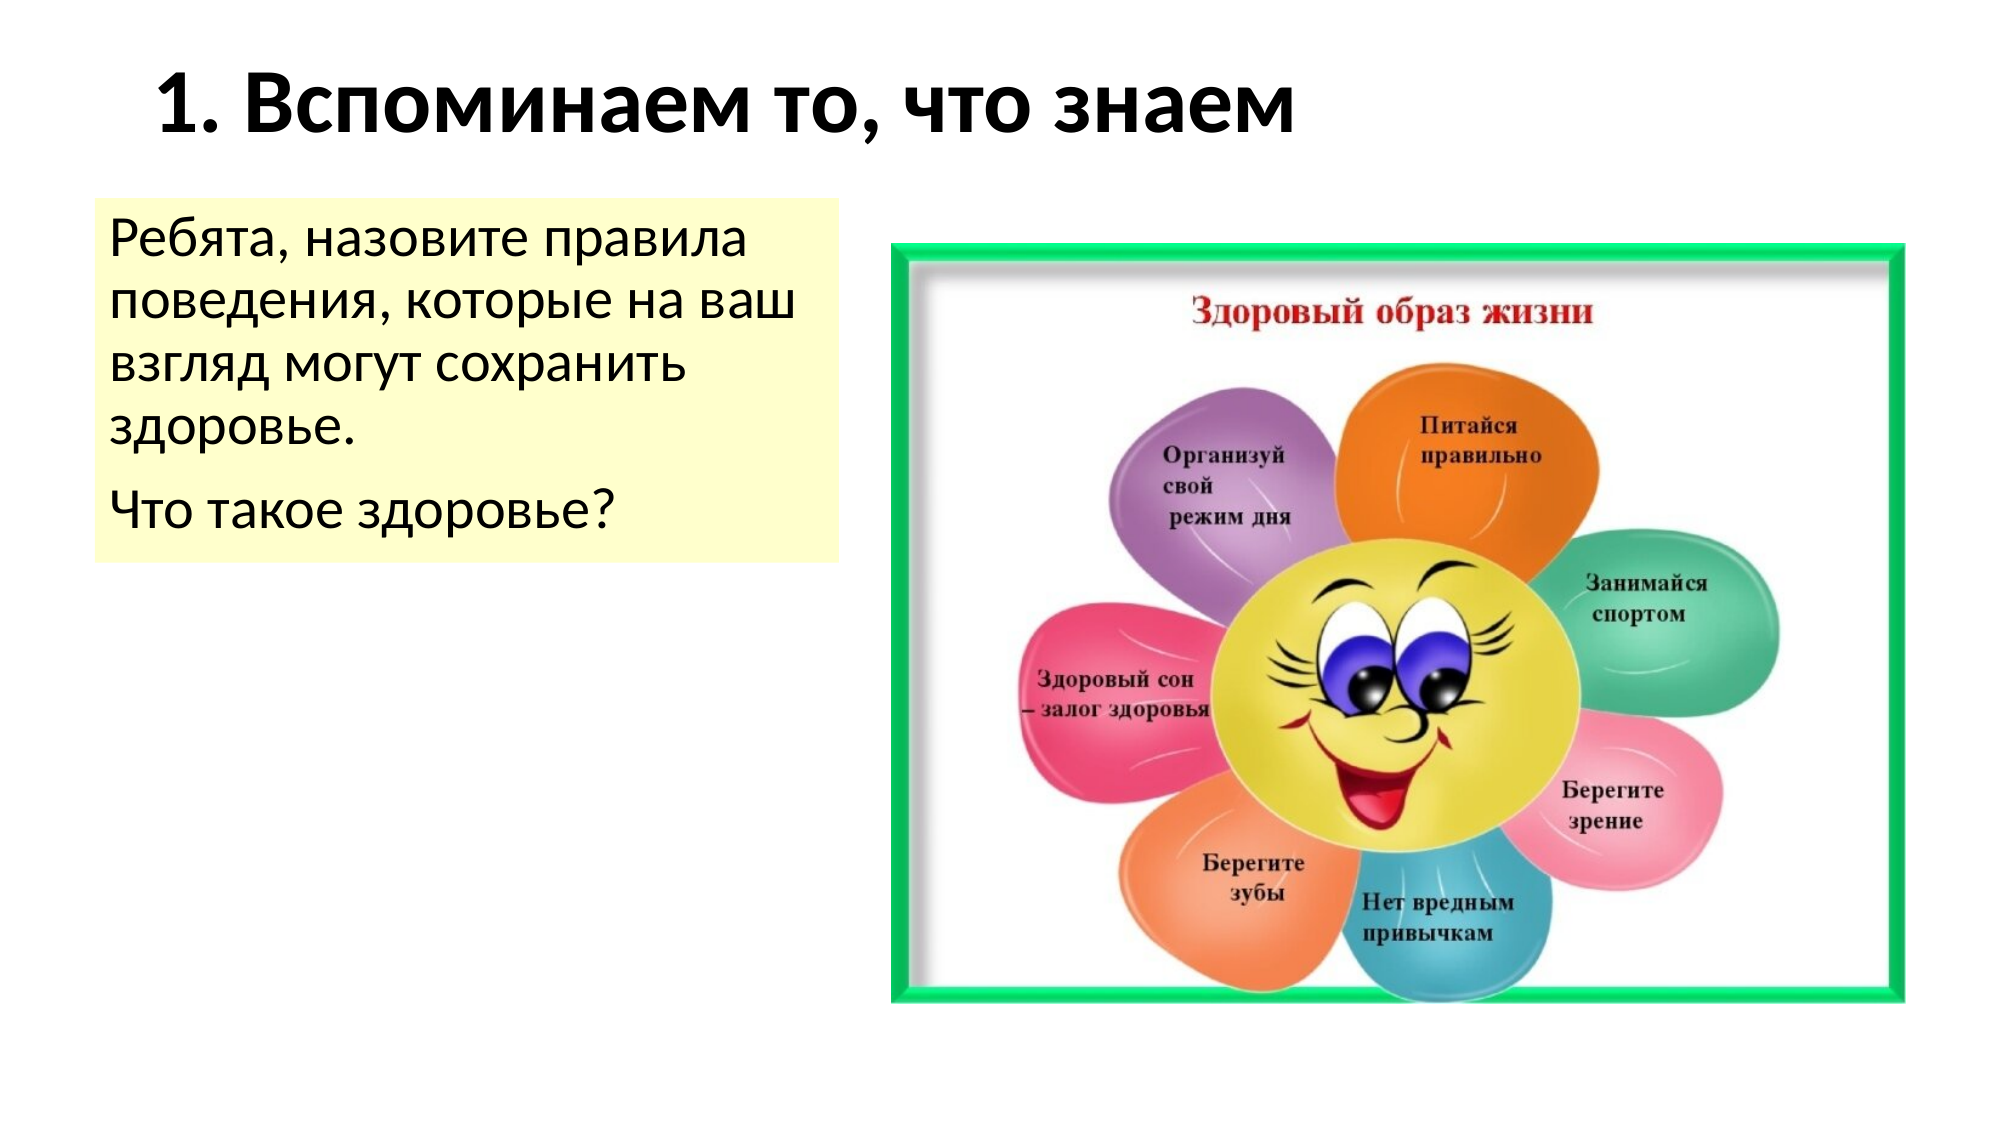

# 1. Вспоминаем то, что знаем
Ребята, назовите правила поведения, которые на ваш взгляд могут сохранить здоровье.
Что такое здоровье?